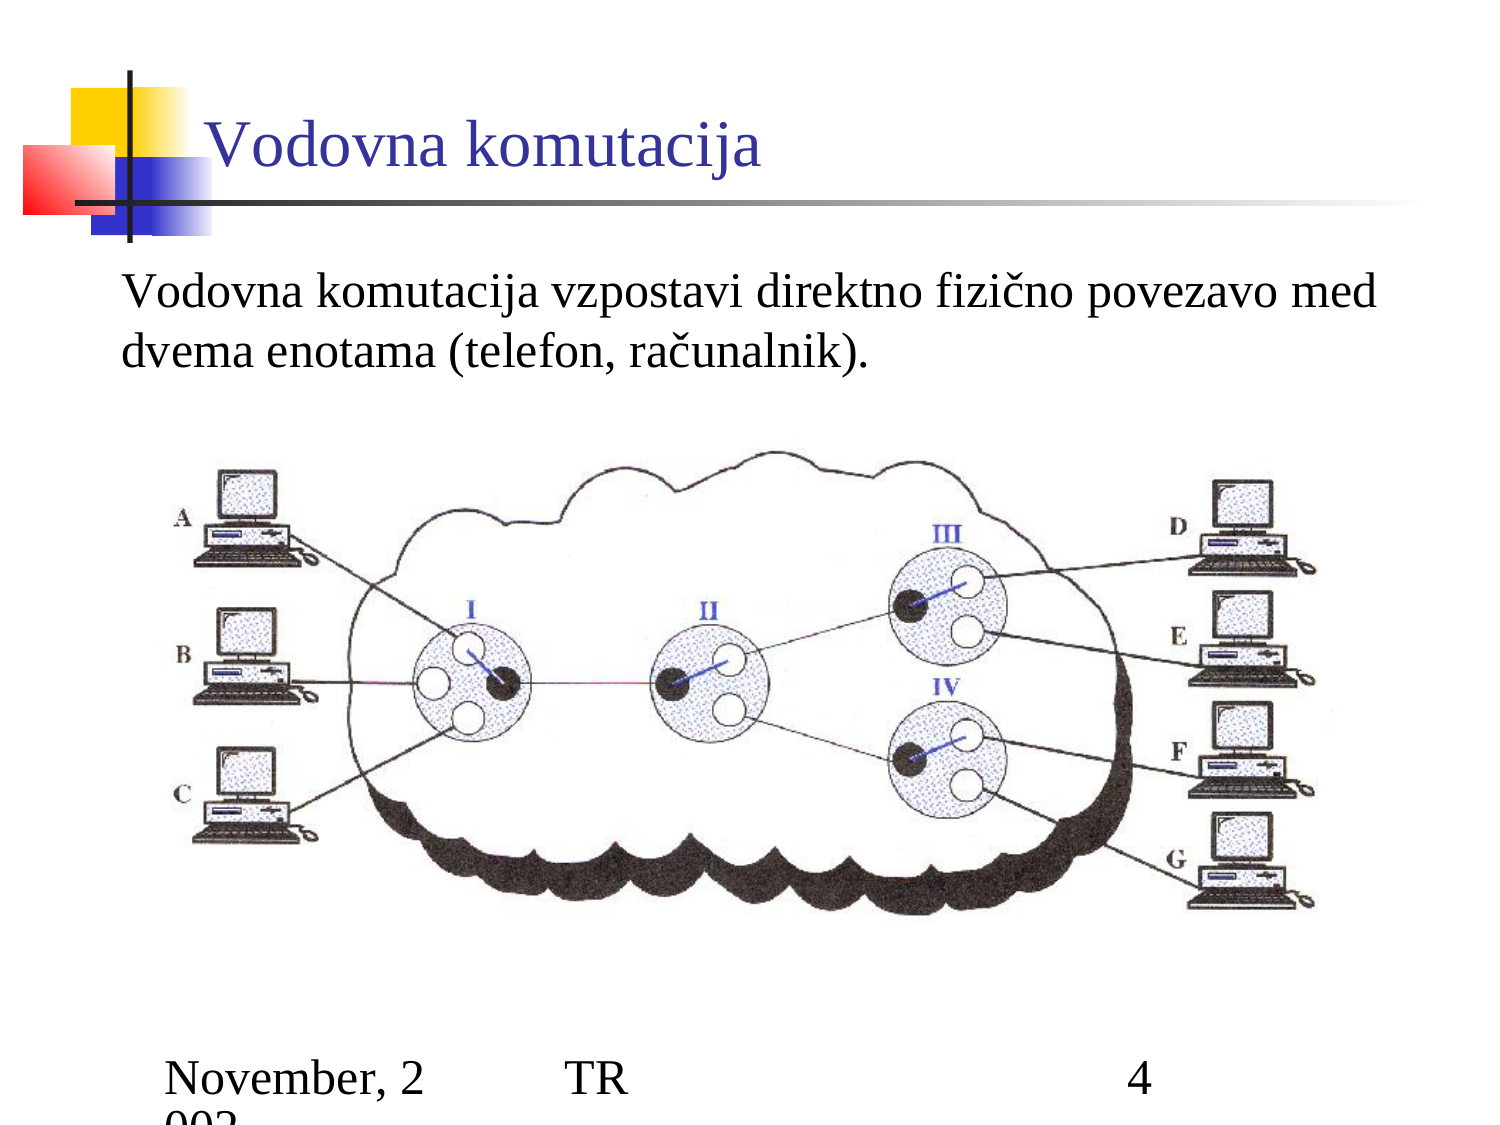

# Vodovna komutacija
	Vodovna komutacija vzpostavi direktno fizično povezavo med dvema enotama (telefon, računalnik).
November, 2002
TR
4